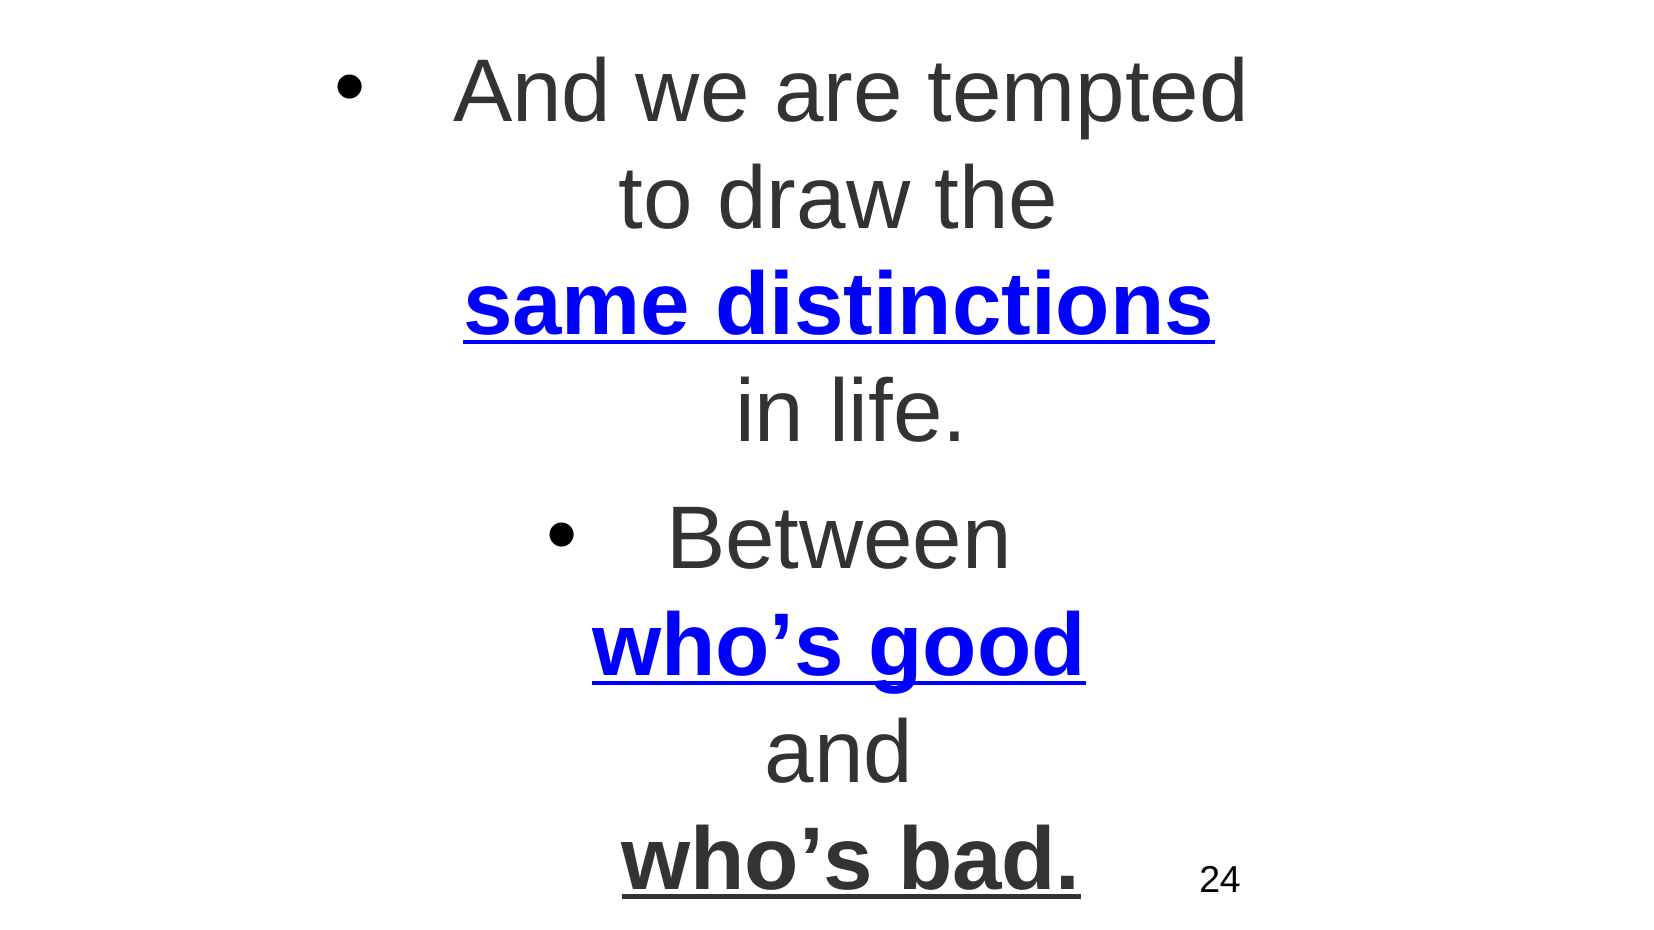

# And we are tempted to draw the same distinctions in life.
Between
who’s good
and
who’s bad.
24